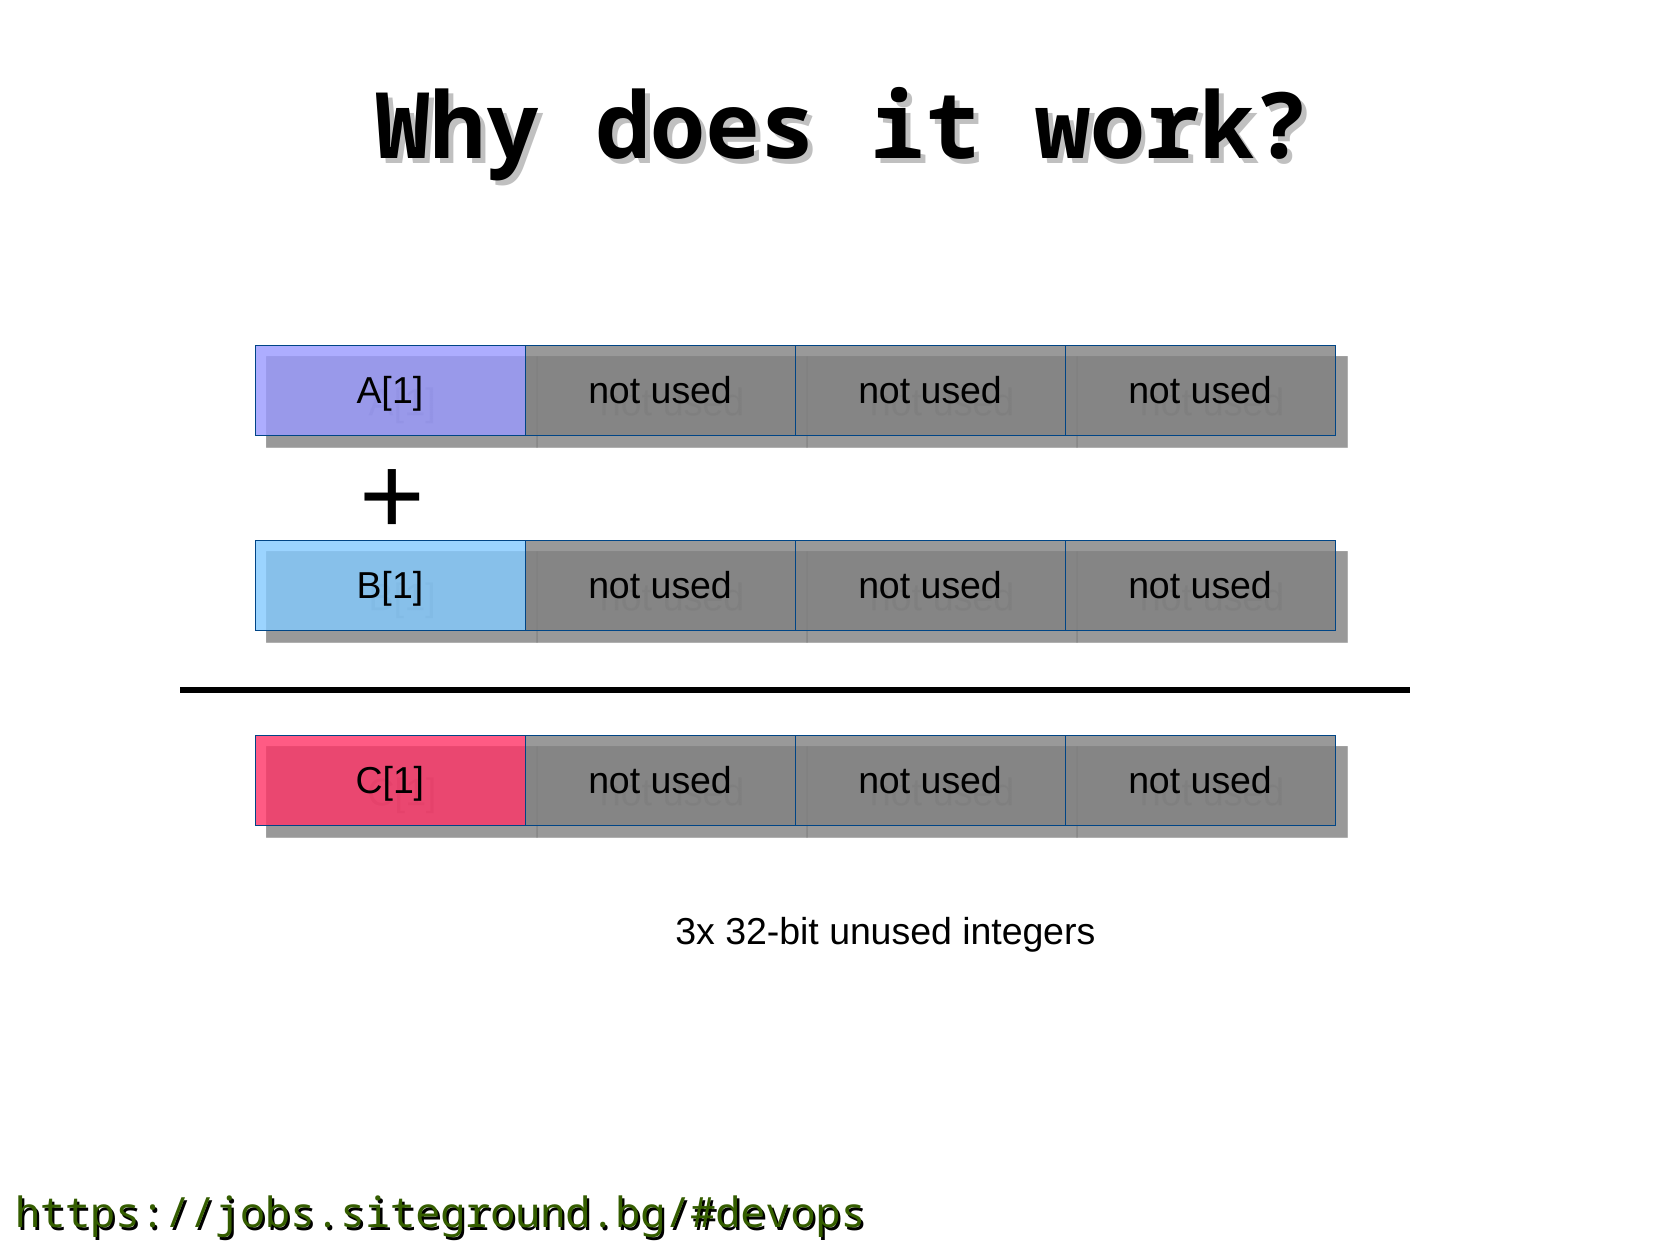

# Why does it work?
A[1]
not used
not used
not used
+
B[1]
not used
not used
not used
C[1]
not used
not used
not used
3x 32-bit unused integers
https://jobs.siteground.bg/#devops